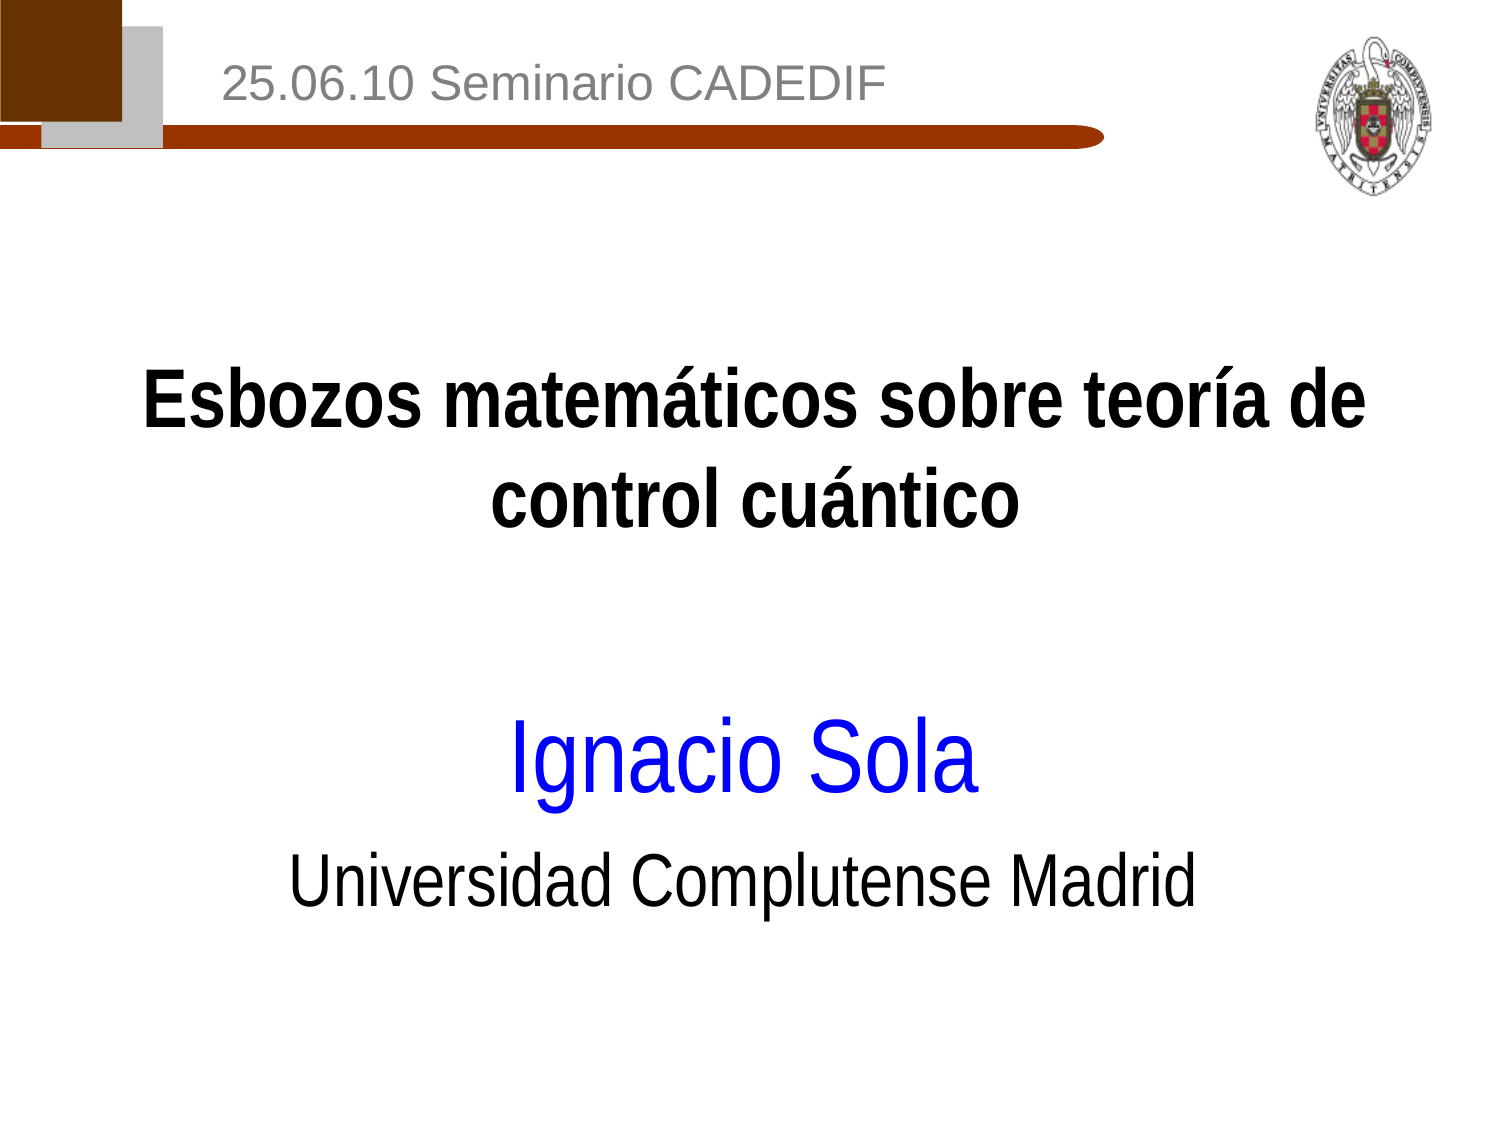

25.06.10 Seminario CADEDIF
# Esbozos matemáticos sobre teoría de control cuántico
Ignacio Sola
Universidad Complutense Madrid